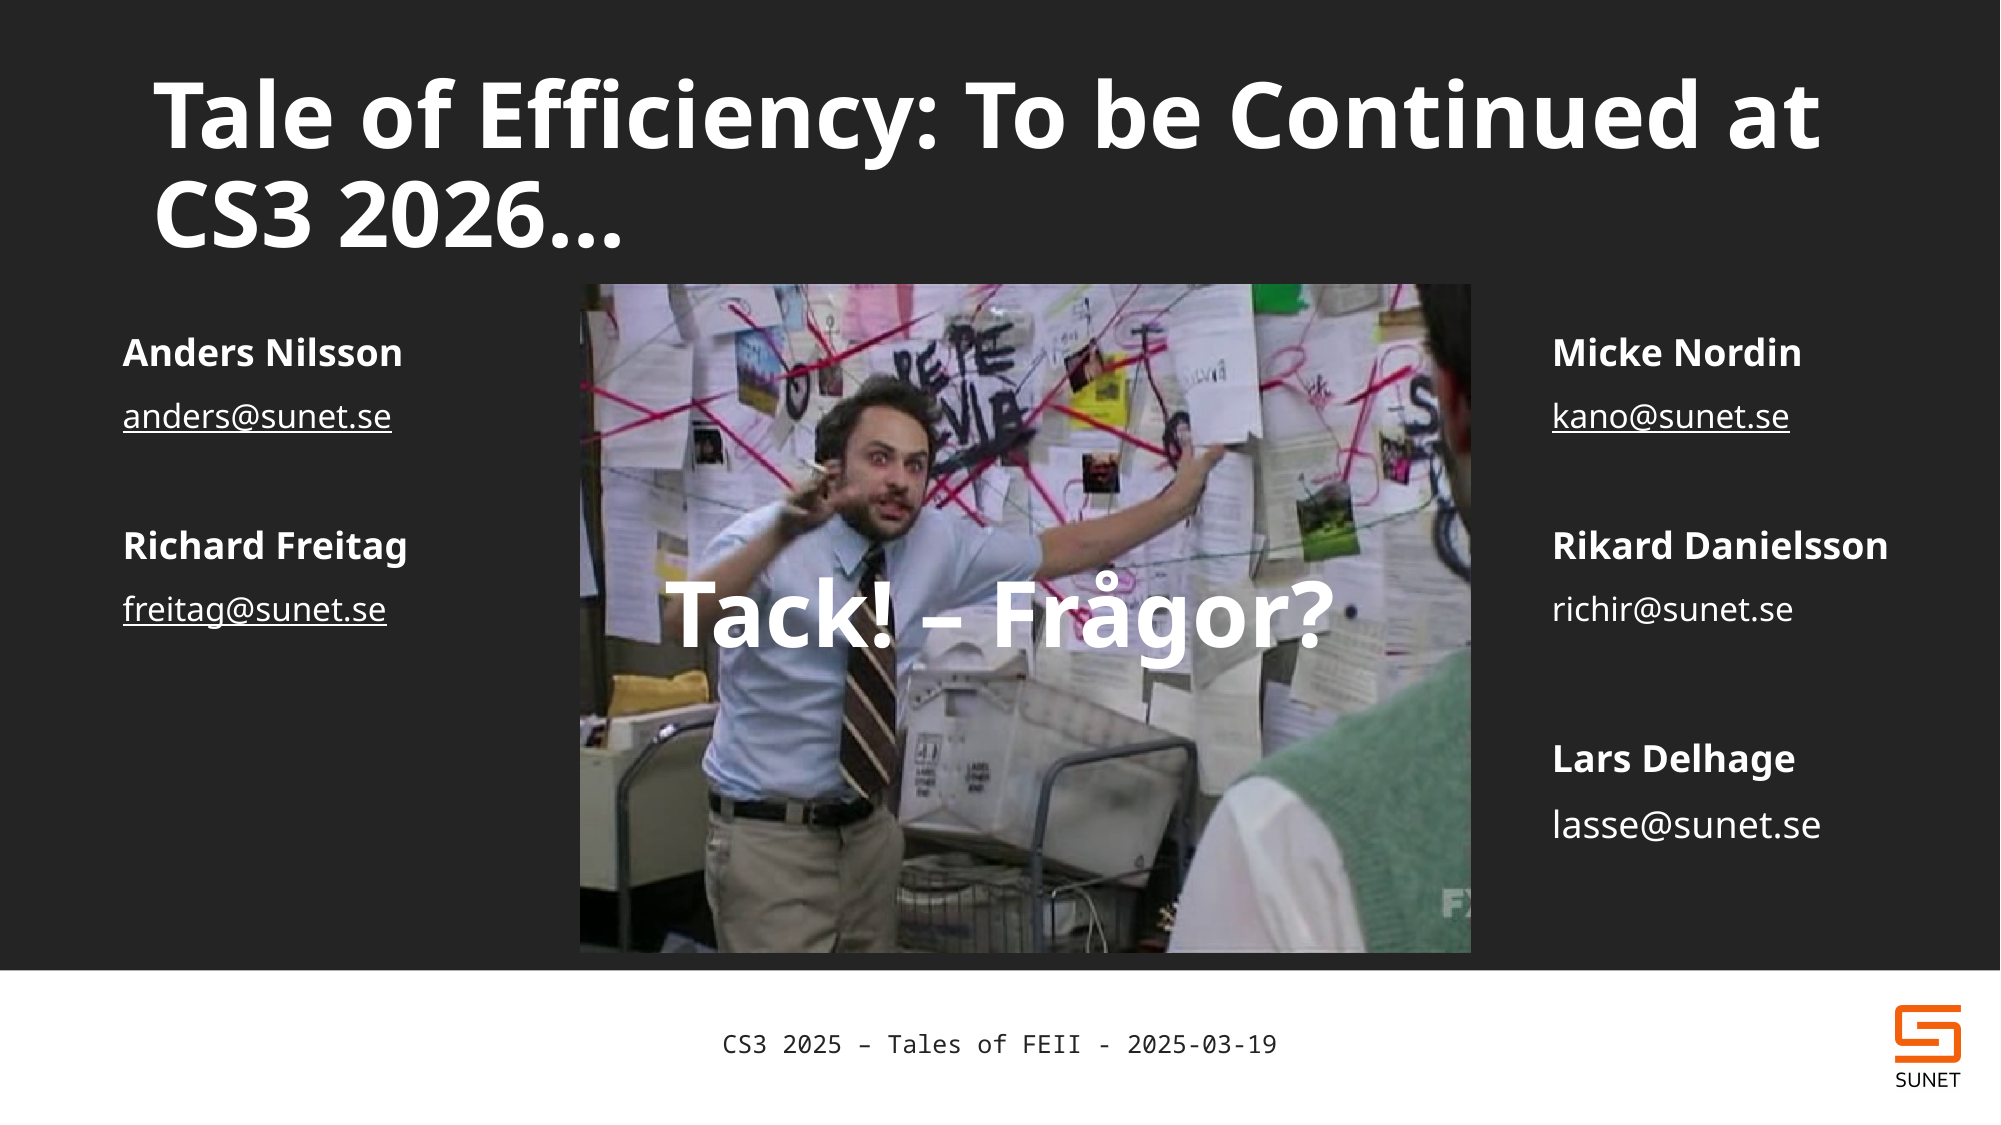

# Tale of Efficiency: To be Continued at CS3 2026...
Anders Nilsson
anders@sunet.se
Richard Freitag
freitag@sunet.se
Micke Nordin
kano@sunet.se
Rikard Danielsson
richir@sunet.se
Lars Delhage
lasse@sunet.se
Tack! – Frågor?
CS3 2025 – Tales of FEII - 2025-03-19